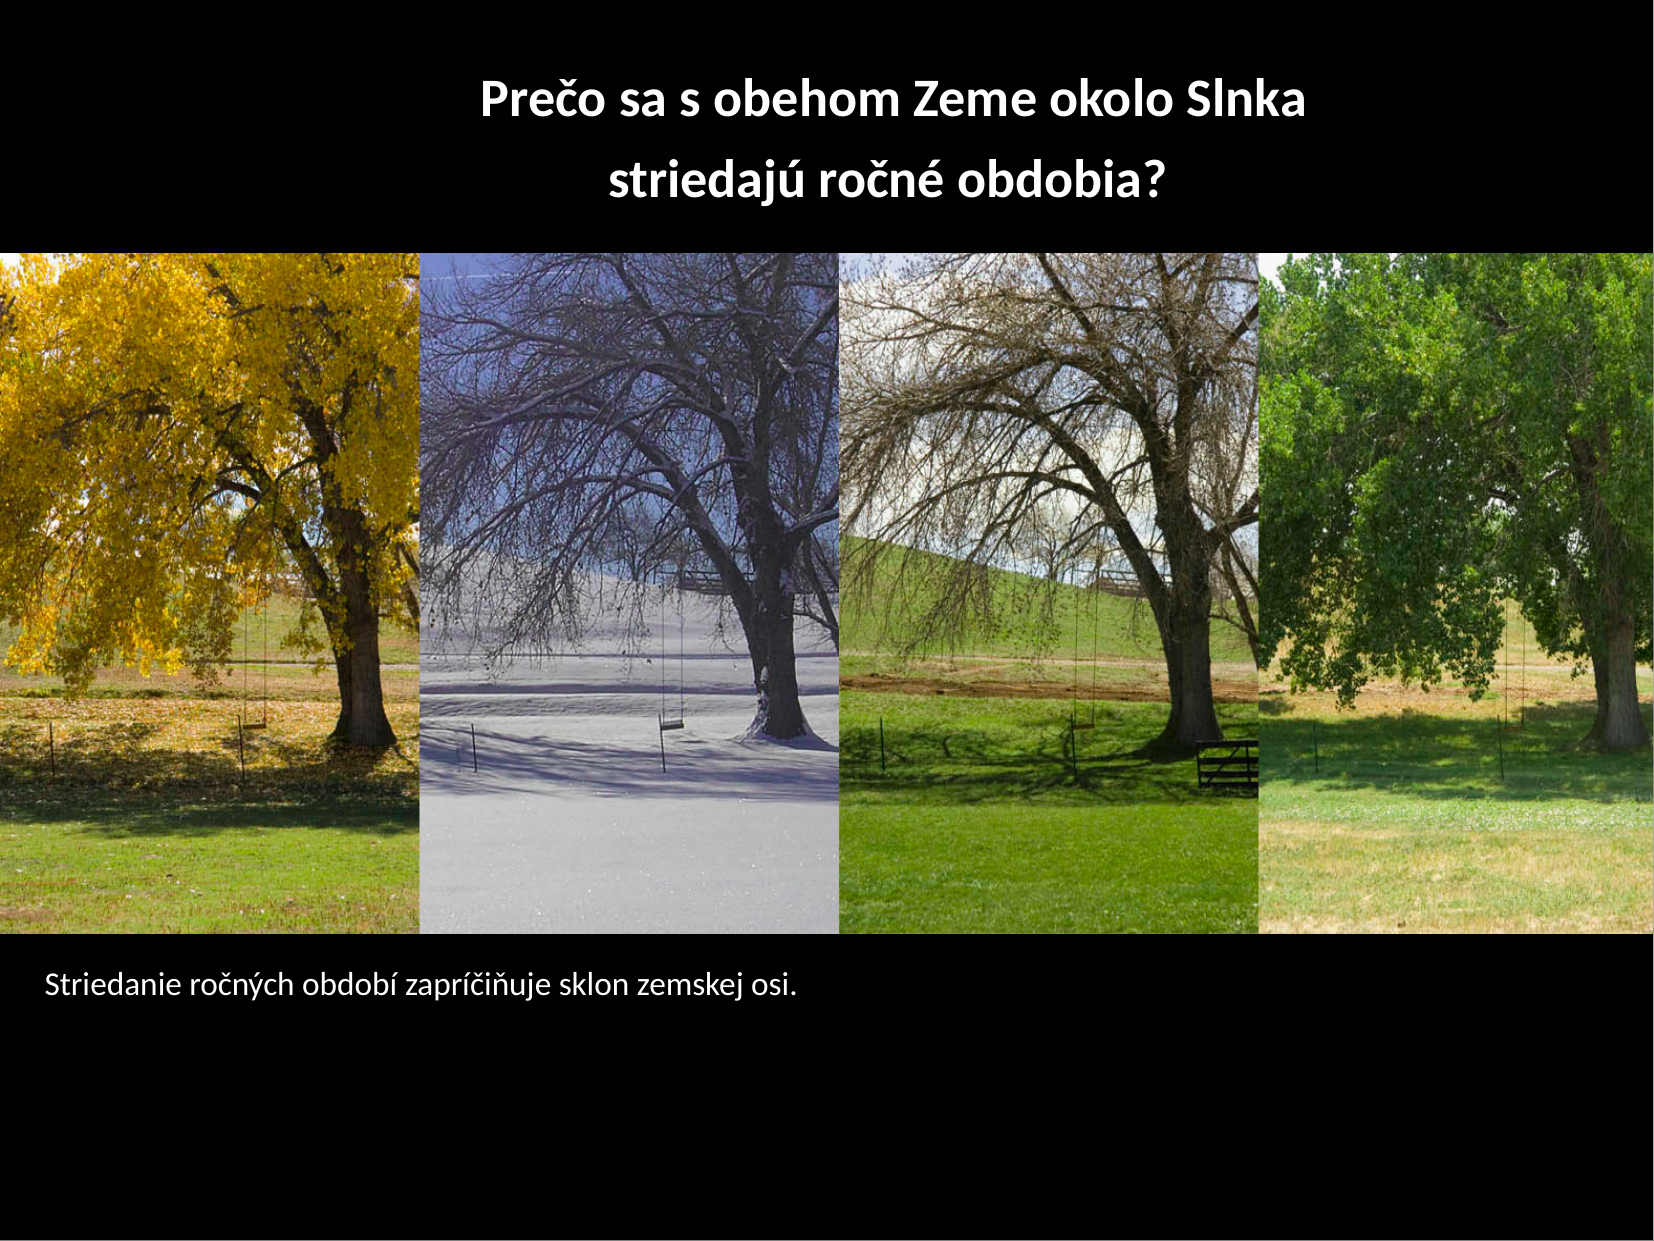

Prečo sa s obehom Zeme okolo Slnka striedajú ročné obdobia?
Striedanie ročných období zapríčiňuje sklon zemskej osi.